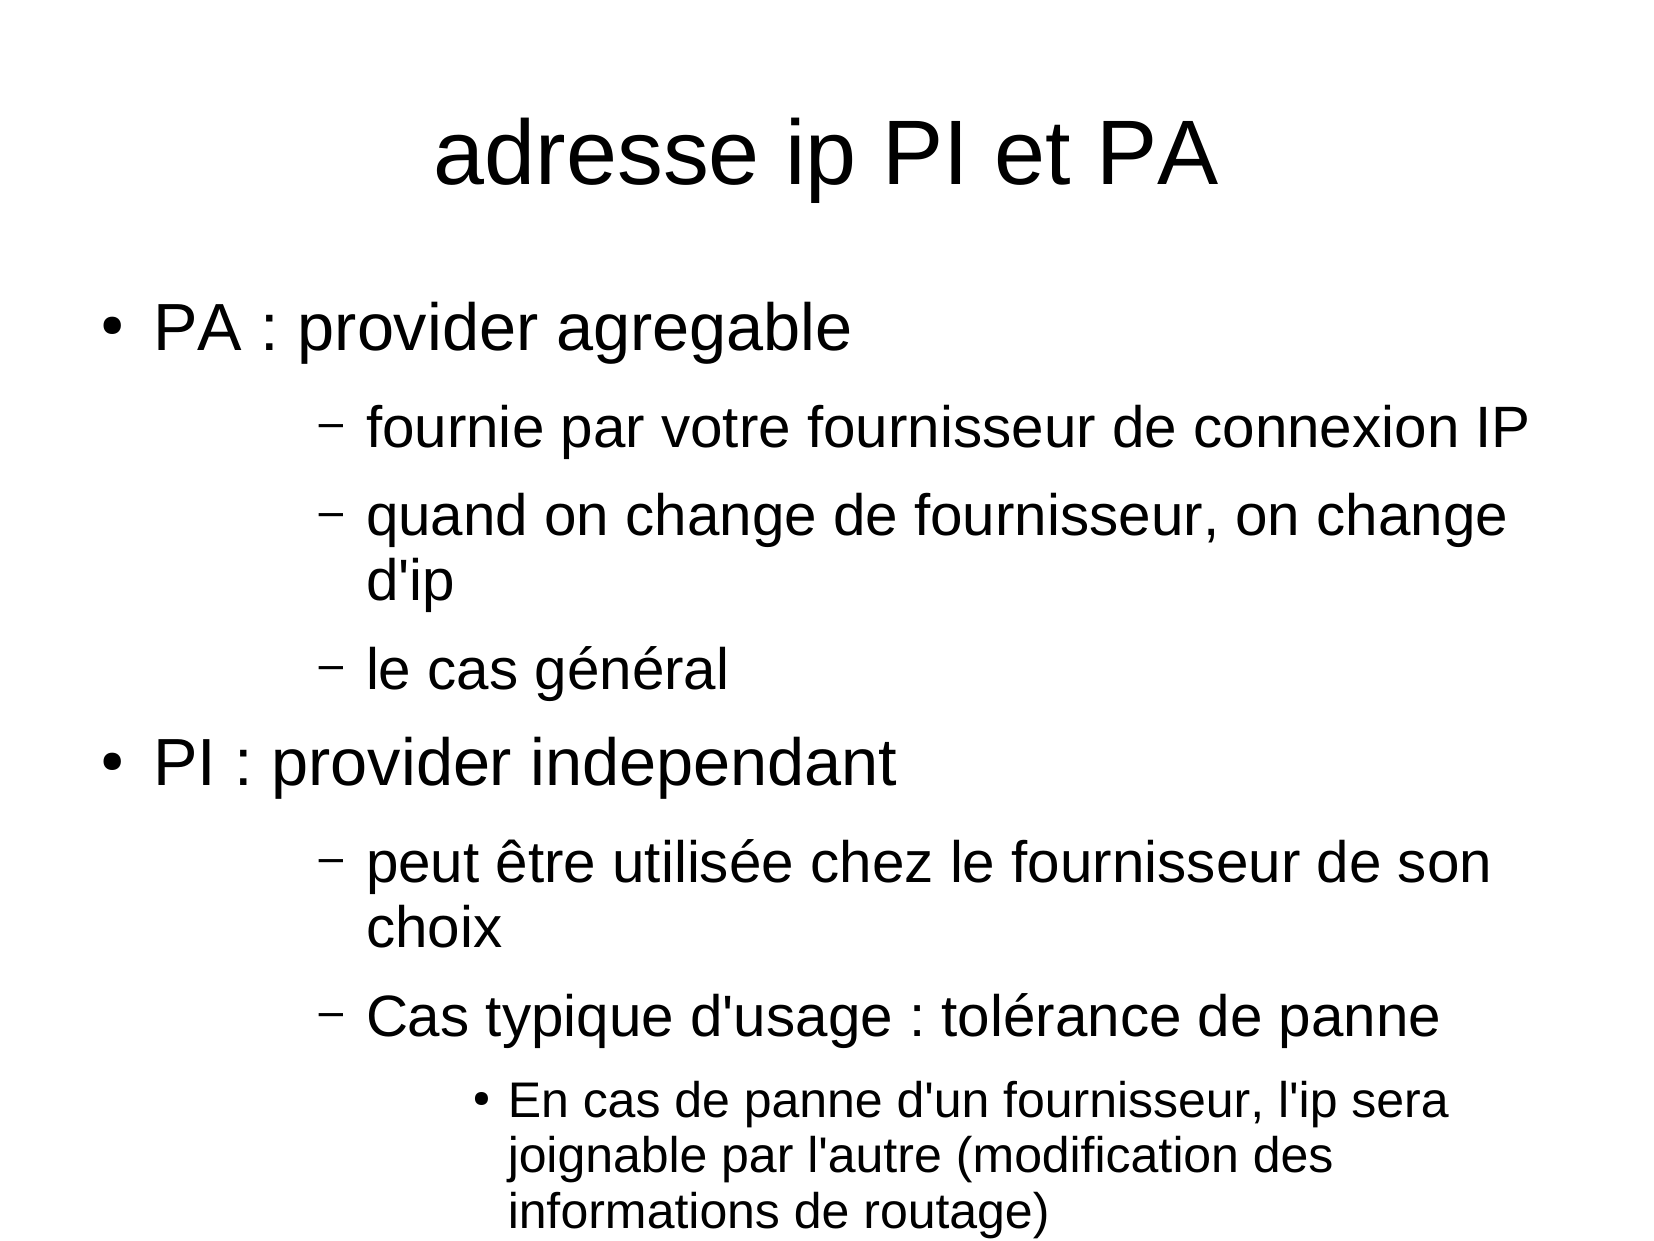

# adresse ip PI et PA
PA : provider agregable
fournie par votre fournisseur de connexion IP
quand on change de fournisseur, on change d'ip
le cas général
PI : provider independant
peut être utilisée chez le fournisseur de son choix
Cas typique d'usage : tolérance de panne
En cas de panne d'un fournisseur, l'ip sera joignable par l'autre (modification des informations de routage)